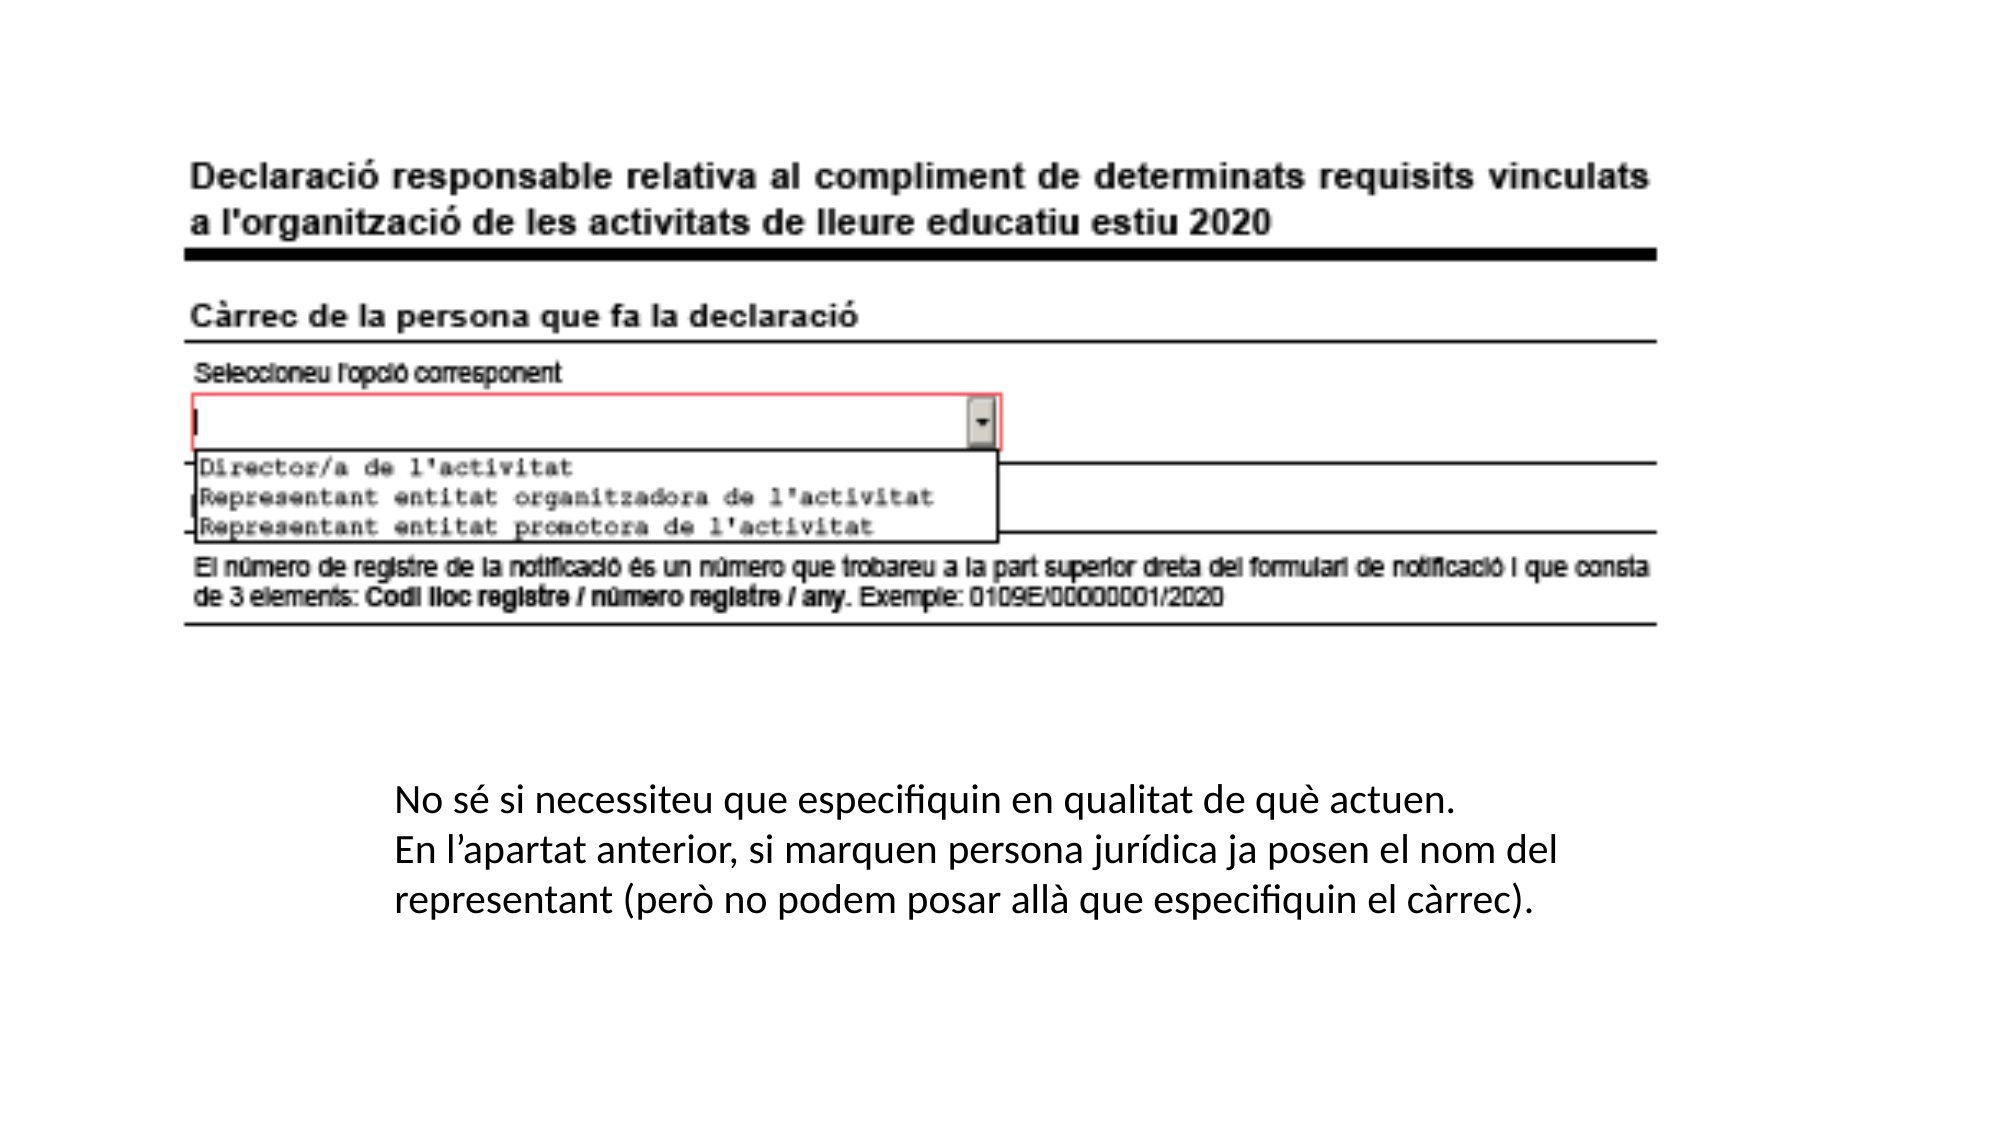

No sé si necessiteu que especifiquin en qualitat de què actuen.
En l’apartat anterior, si marquen persona jurídica ja posen el nom del representant (però no podem posar allà que especifiquin el càrrec).